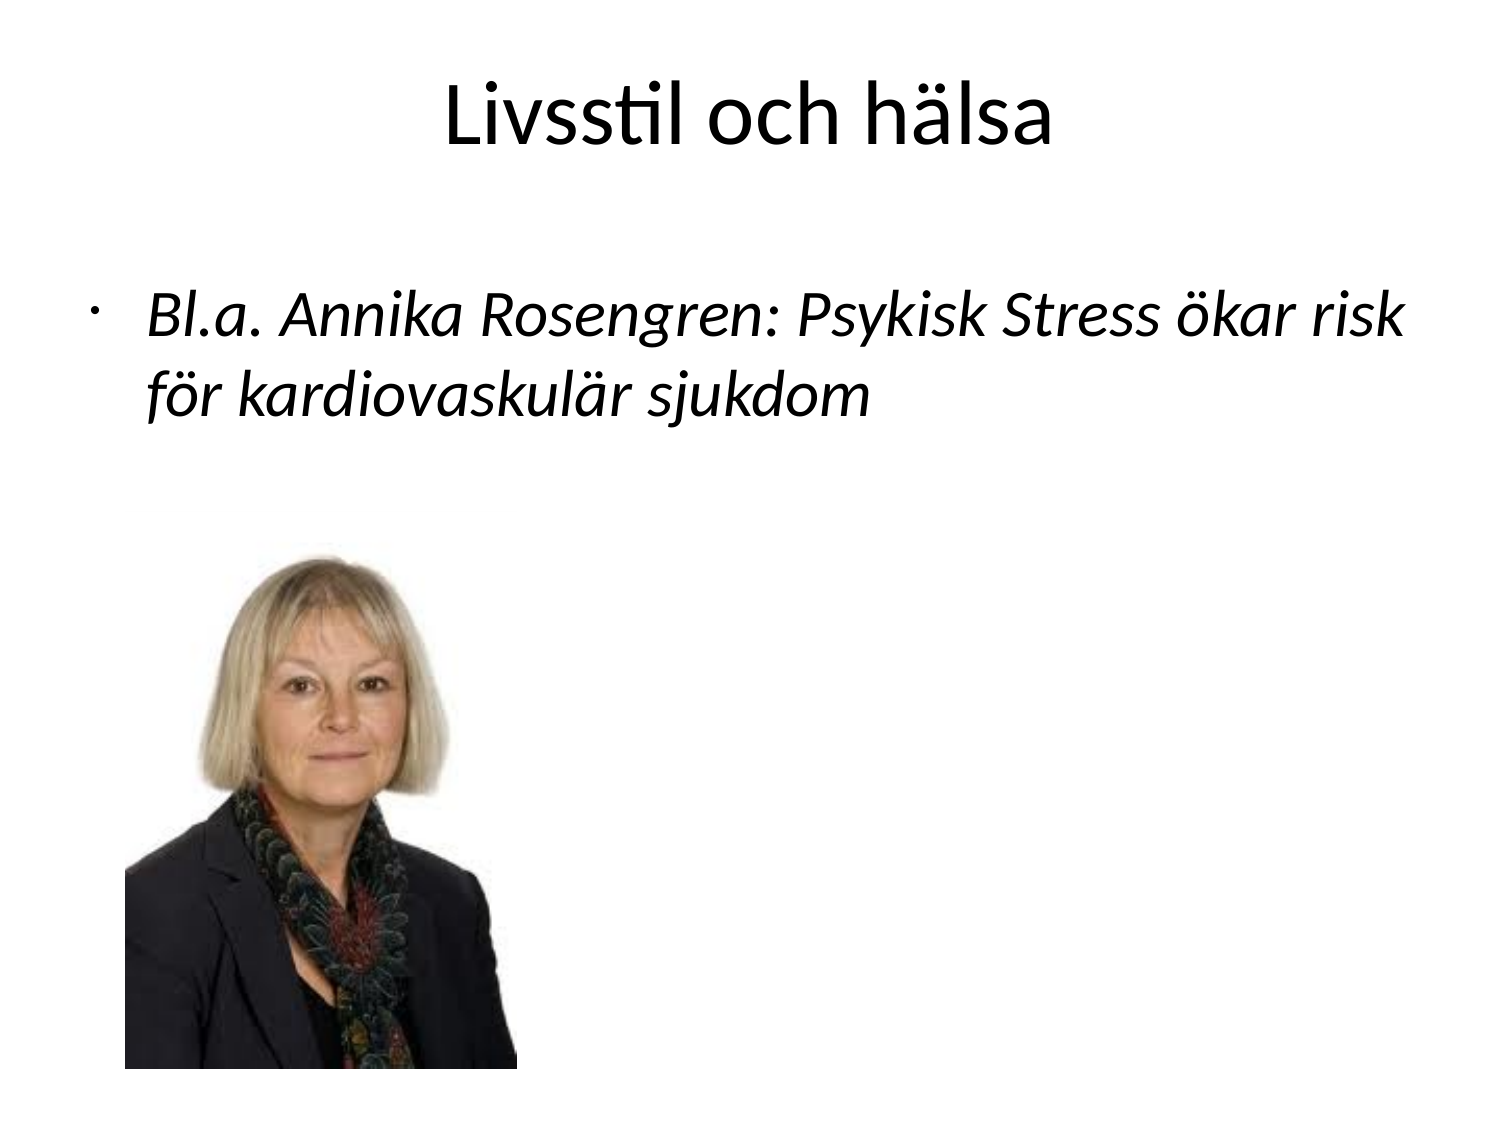

# Livsstil och hälsa
Bl.a. Annika Rosengren: Psykisk Stress ökar risk för kardiovaskulär sjukdom